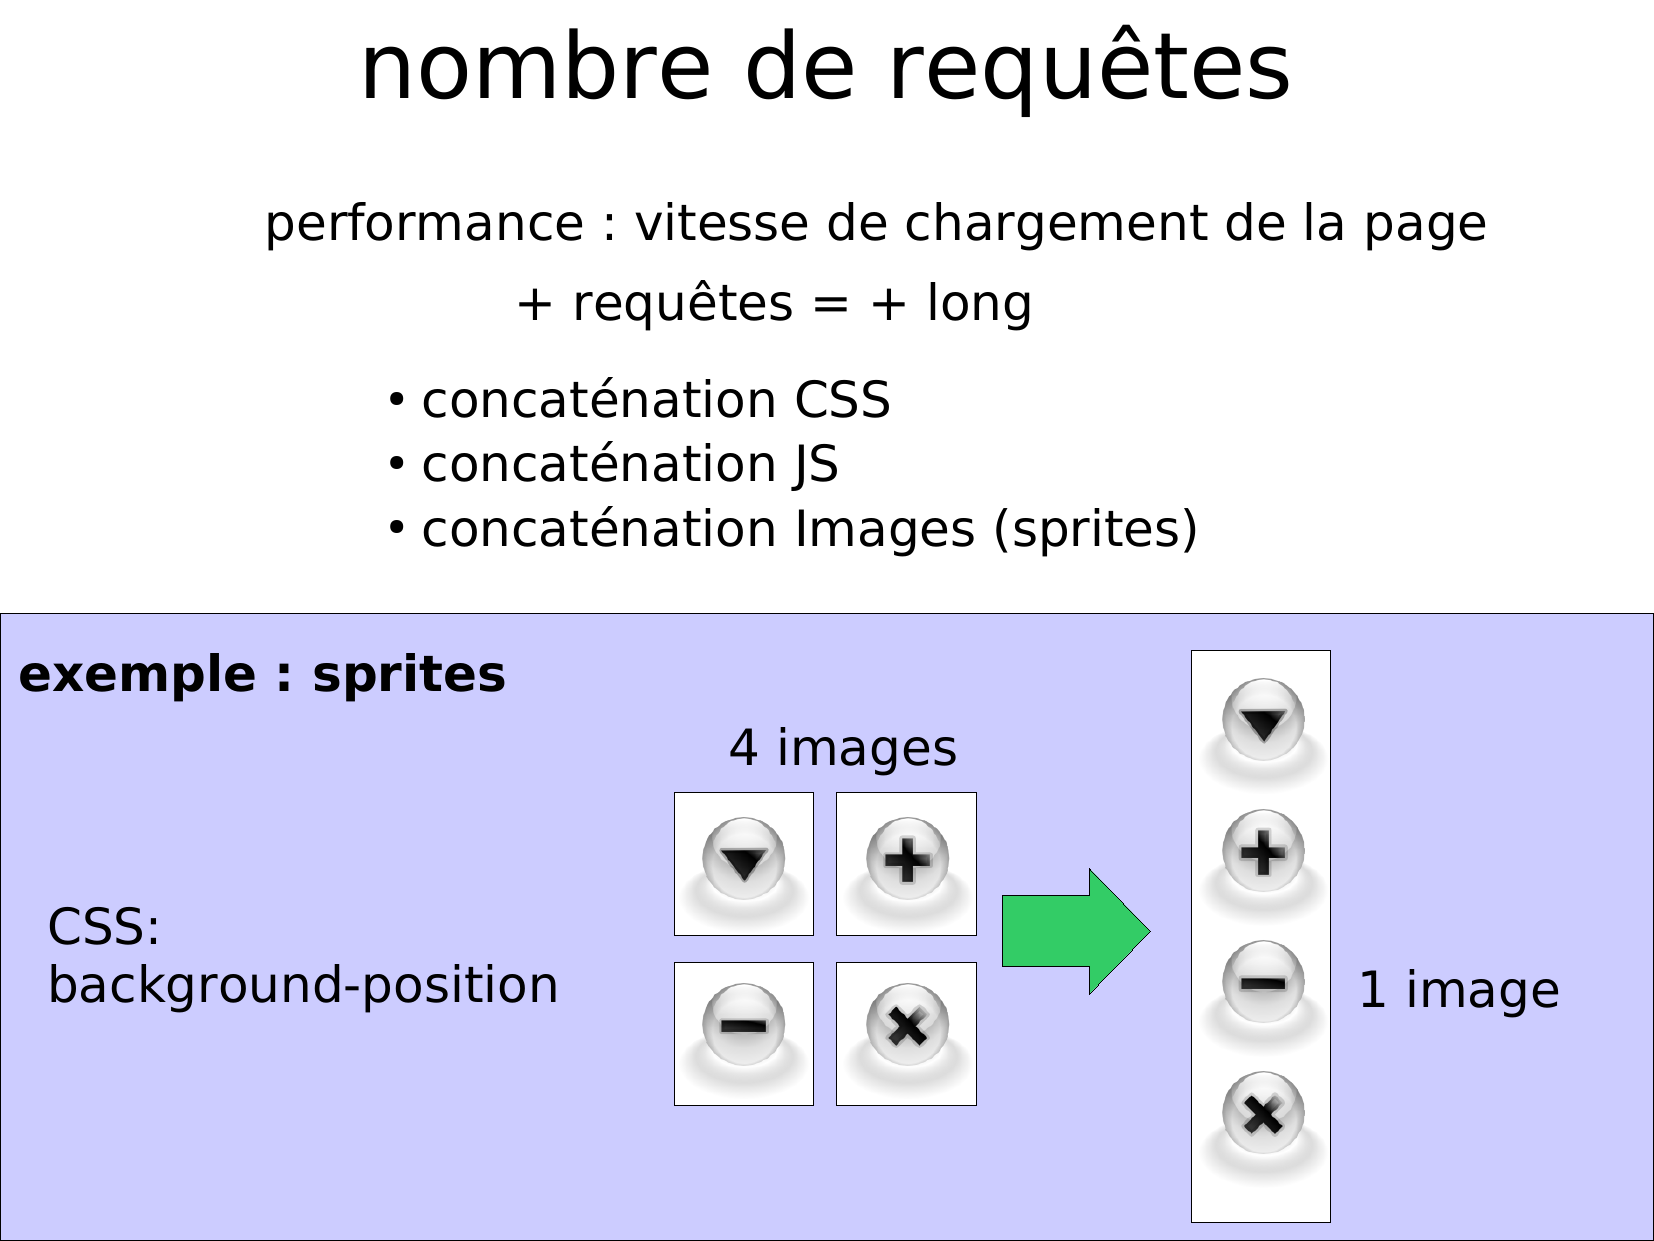

# nombre de requêtes
performance : vitesse de chargement de la page
+ requêtes = + long
 concaténation CSS
 concaténation JS
 concaténation Images (sprites)
exemple : sprites
4 images
CSS:
background-position
1 image